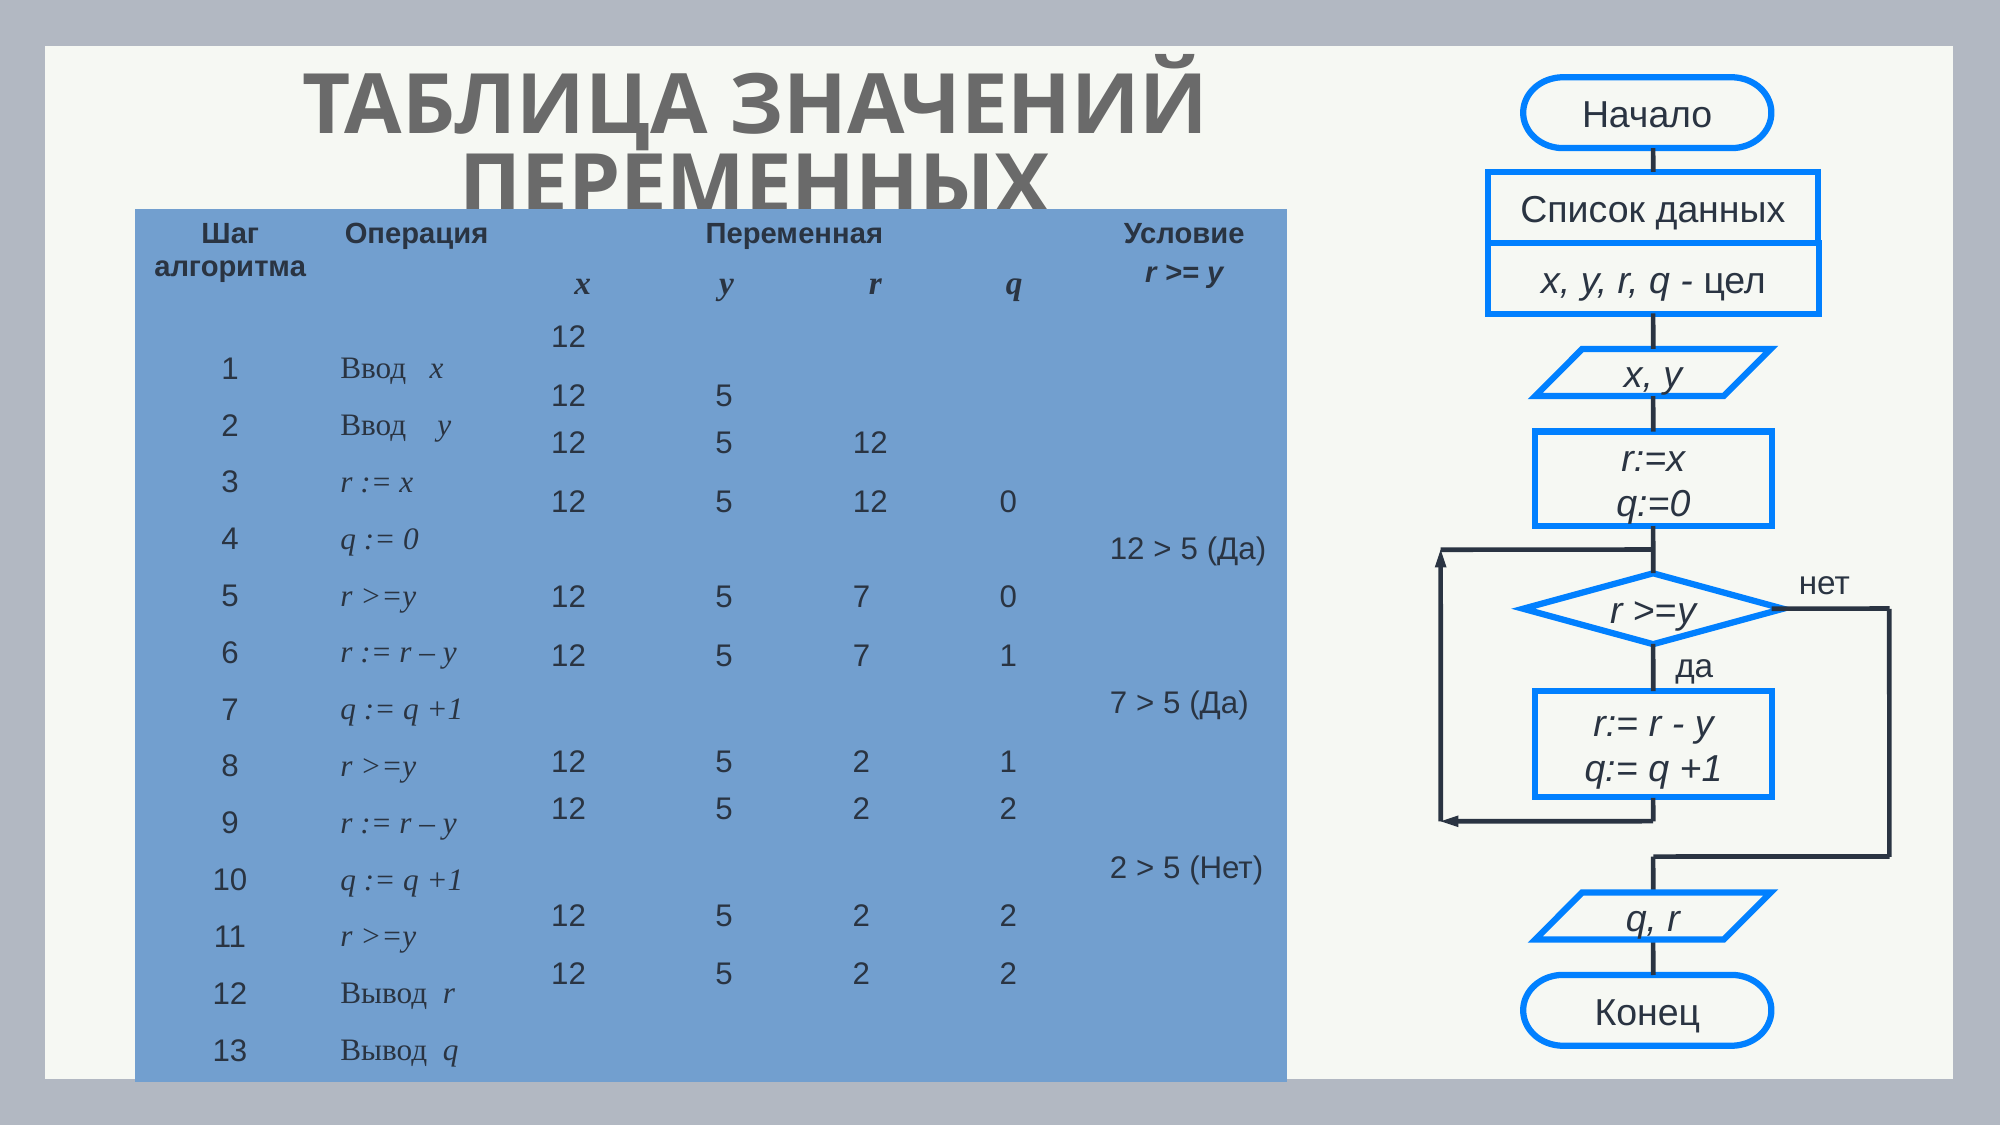

ТАБЛИЦА ЗНАЧЕНИЙ ПЕРЕМЕННЫХ
Начало
Список данных
x, y, r, q - цел
x, y
r:=x
q:=0
r >=y
r:= r - y
q:= q +1
q, r
Конец
нет
да
| Шаг алгоритма | Операция | Переменная | | | | Условие r >= y |
| --- | --- | --- | --- | --- | --- | --- |
| | | x | y | r | q | |
| 1 | Ввод x | | | | | |
| 2 | Ввод y | | | | | |
| 3 | r := x | | | | | |
| 4 | q := 0 | | | | | |
| 5 | r >=y | | | | | |
| 6 | r := r – y | | | | | |
| 7 | q := q +1 | | | | | |
| 8 | r >=y | | | | | |
| 9 | r := r – y | | | | | |
| 10 | q := q +1 | | | | | |
| 11 | r >=y | | | | | |
| 12 | Вывод r | | | | | |
| 13 | Вывод q | | | | | |
12
12
5
12
5
12
12
5
12
0
12 > 5 (Да)
12
5
7
0
12
5
7
1
7 > 5 (Да)
12
5
2
1
12
5
2
2
2 > 5 (Нет)
12
5
2
2
12
5
2
2